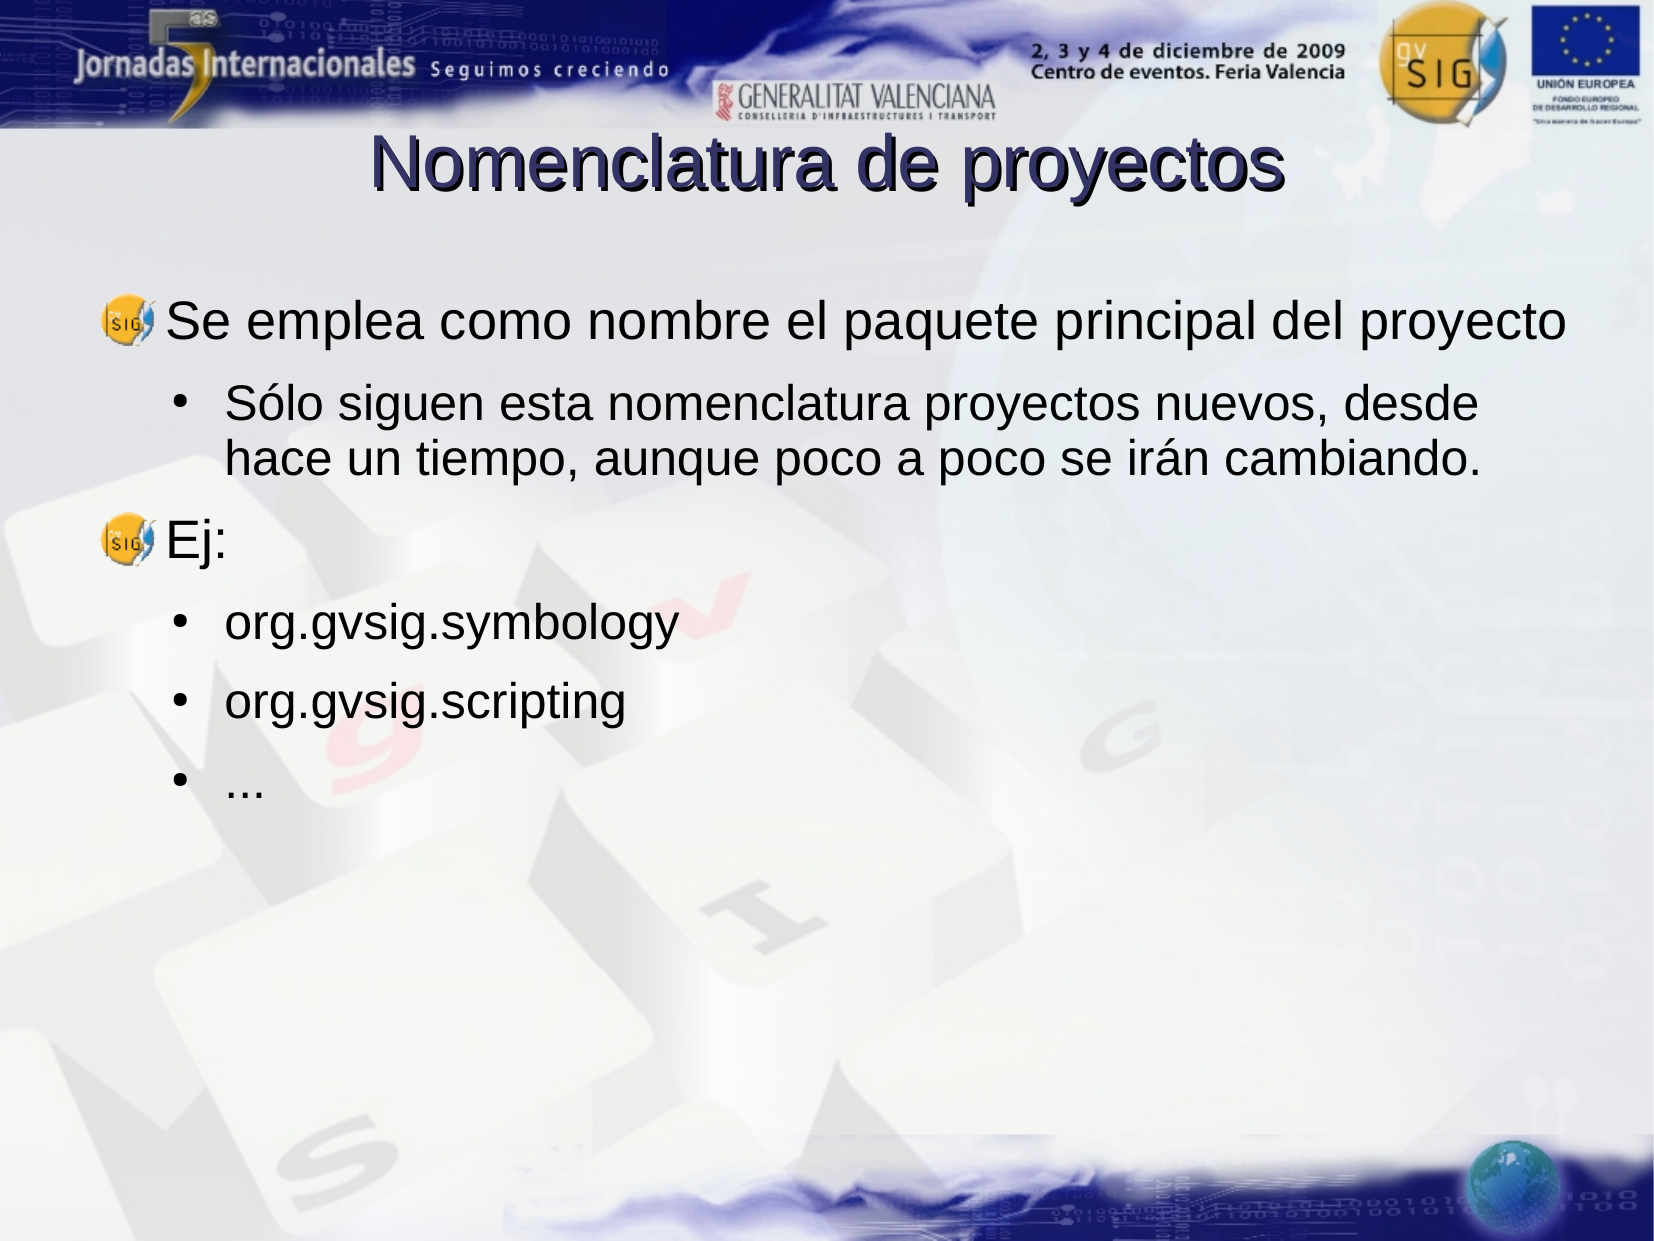

# Nomenclatura de proyectos
Se emplea como nombre el paquete principal del proyecto
Sólo siguen esta nomenclatura proyectos nuevos, desde hace un tiempo, aunque poco a poco se irán cambiando.
Ej:
org.gvsig.symbology
org.gvsig.scripting
...